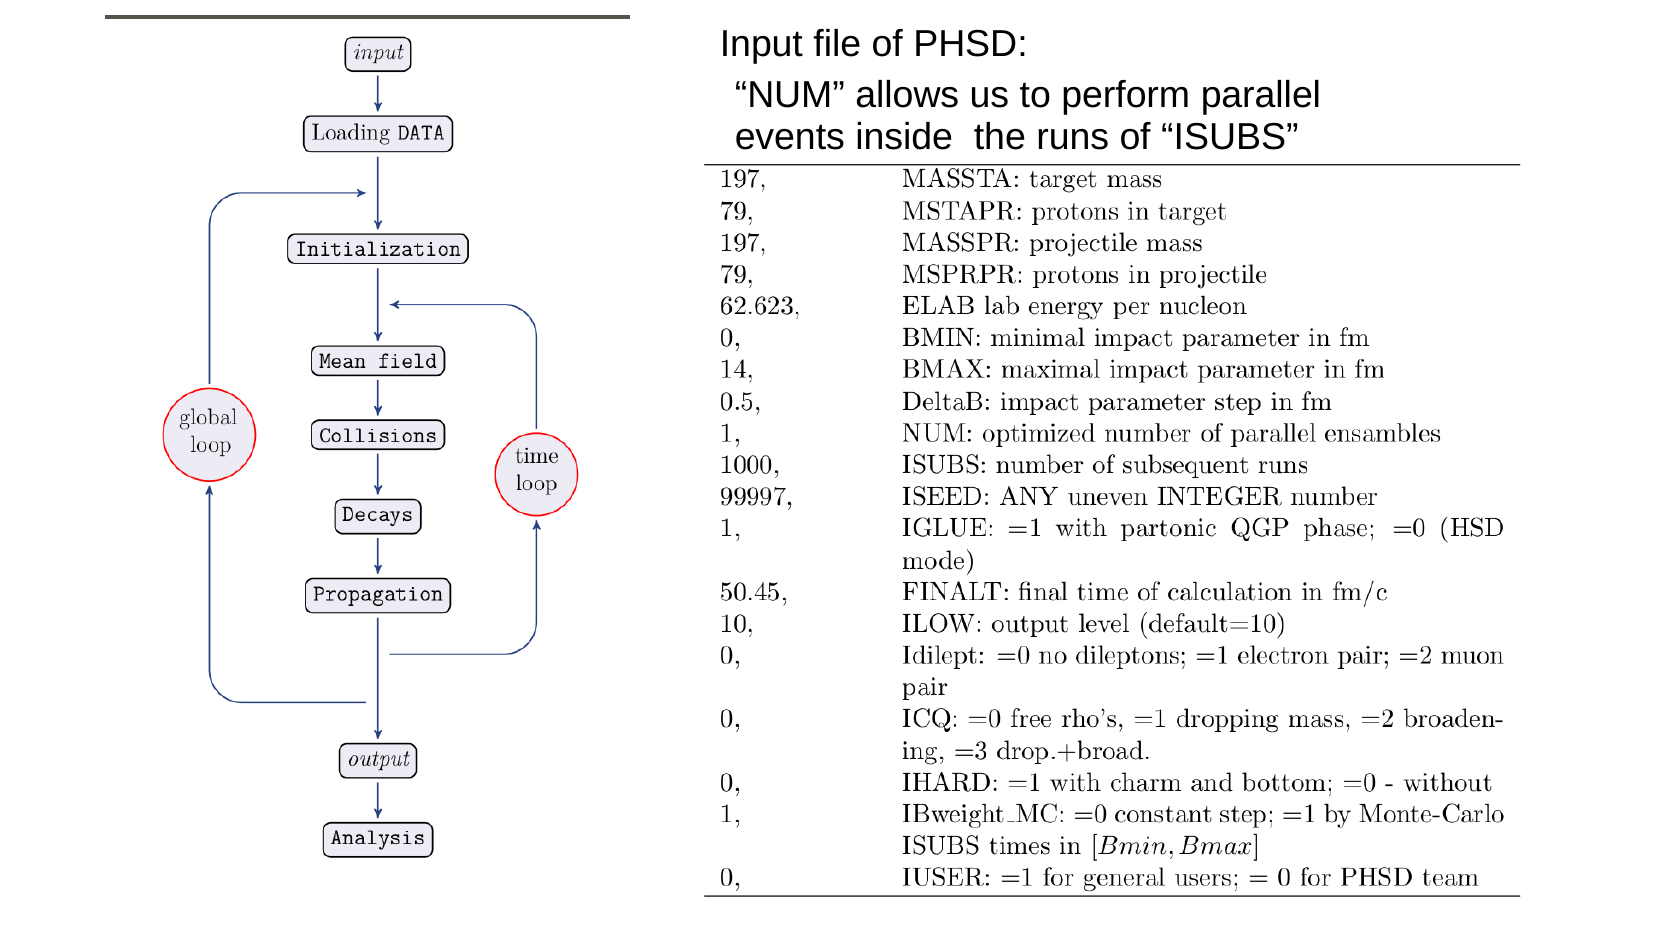

Input file of PHSD:
“NUM” allows us to perform parallel events inside the runs of “ISUBS”